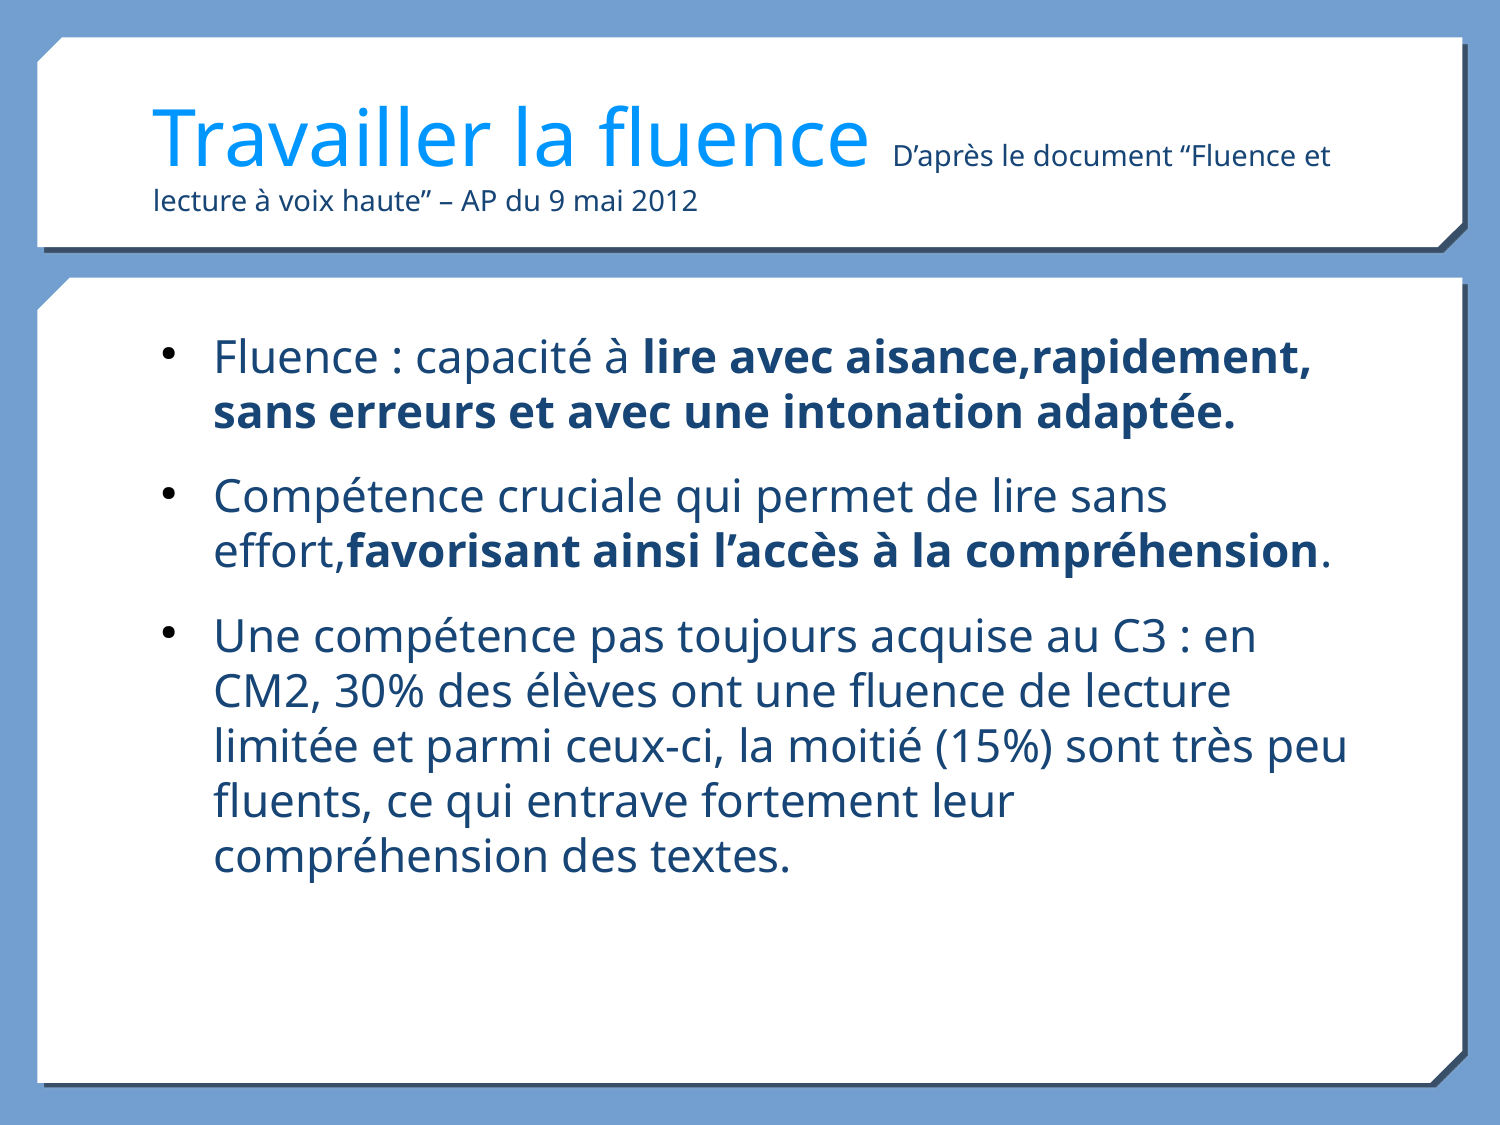

# Travailler la fluence D’après le document “Fluence et lecture à voix haute” – AP du 9 mai 2012
Fluence : capacité à lire avec aisance,rapidement, sans erreurs et avec une intonation adaptée.
Compétence cruciale qui permet de lire sans effort,favorisant ainsi l’accès à la compréhension.
Une compétence pas toujours acquise au C3 : en CM2, 30% des élèves ont une fluence de lecture limitée et parmi ceux-ci, la moitié (15%) sont très peu fluents, ce qui entrave fortement leur compréhension des textes.